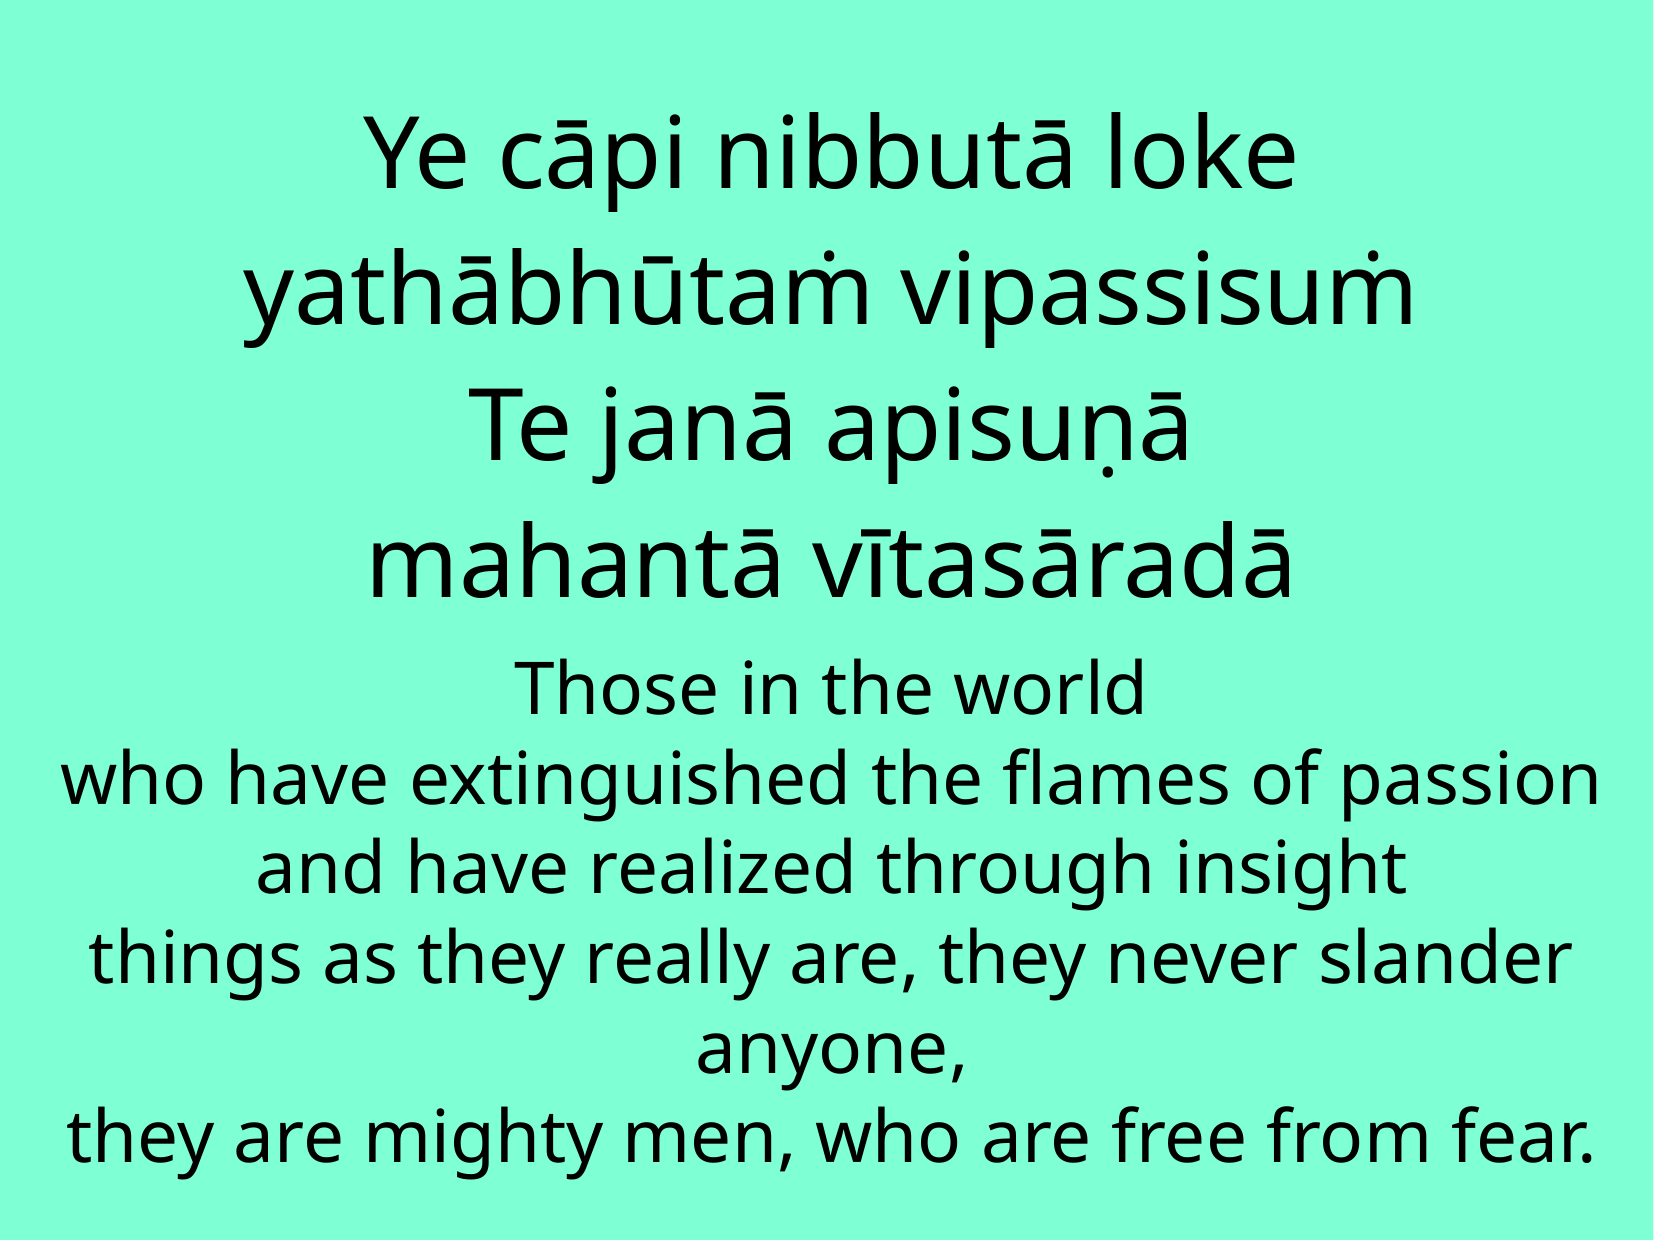

# Ye cāpi nibbutā loke
yathābhūtaṁ vipassisuṁ
Te janā apisuṇā
mahantā vītasāradā
Those in the world
who have extinguished the flames of passion
and have realized through insight
things as they really are, they never slander anyone,
they are mighty men, who are free from fear.